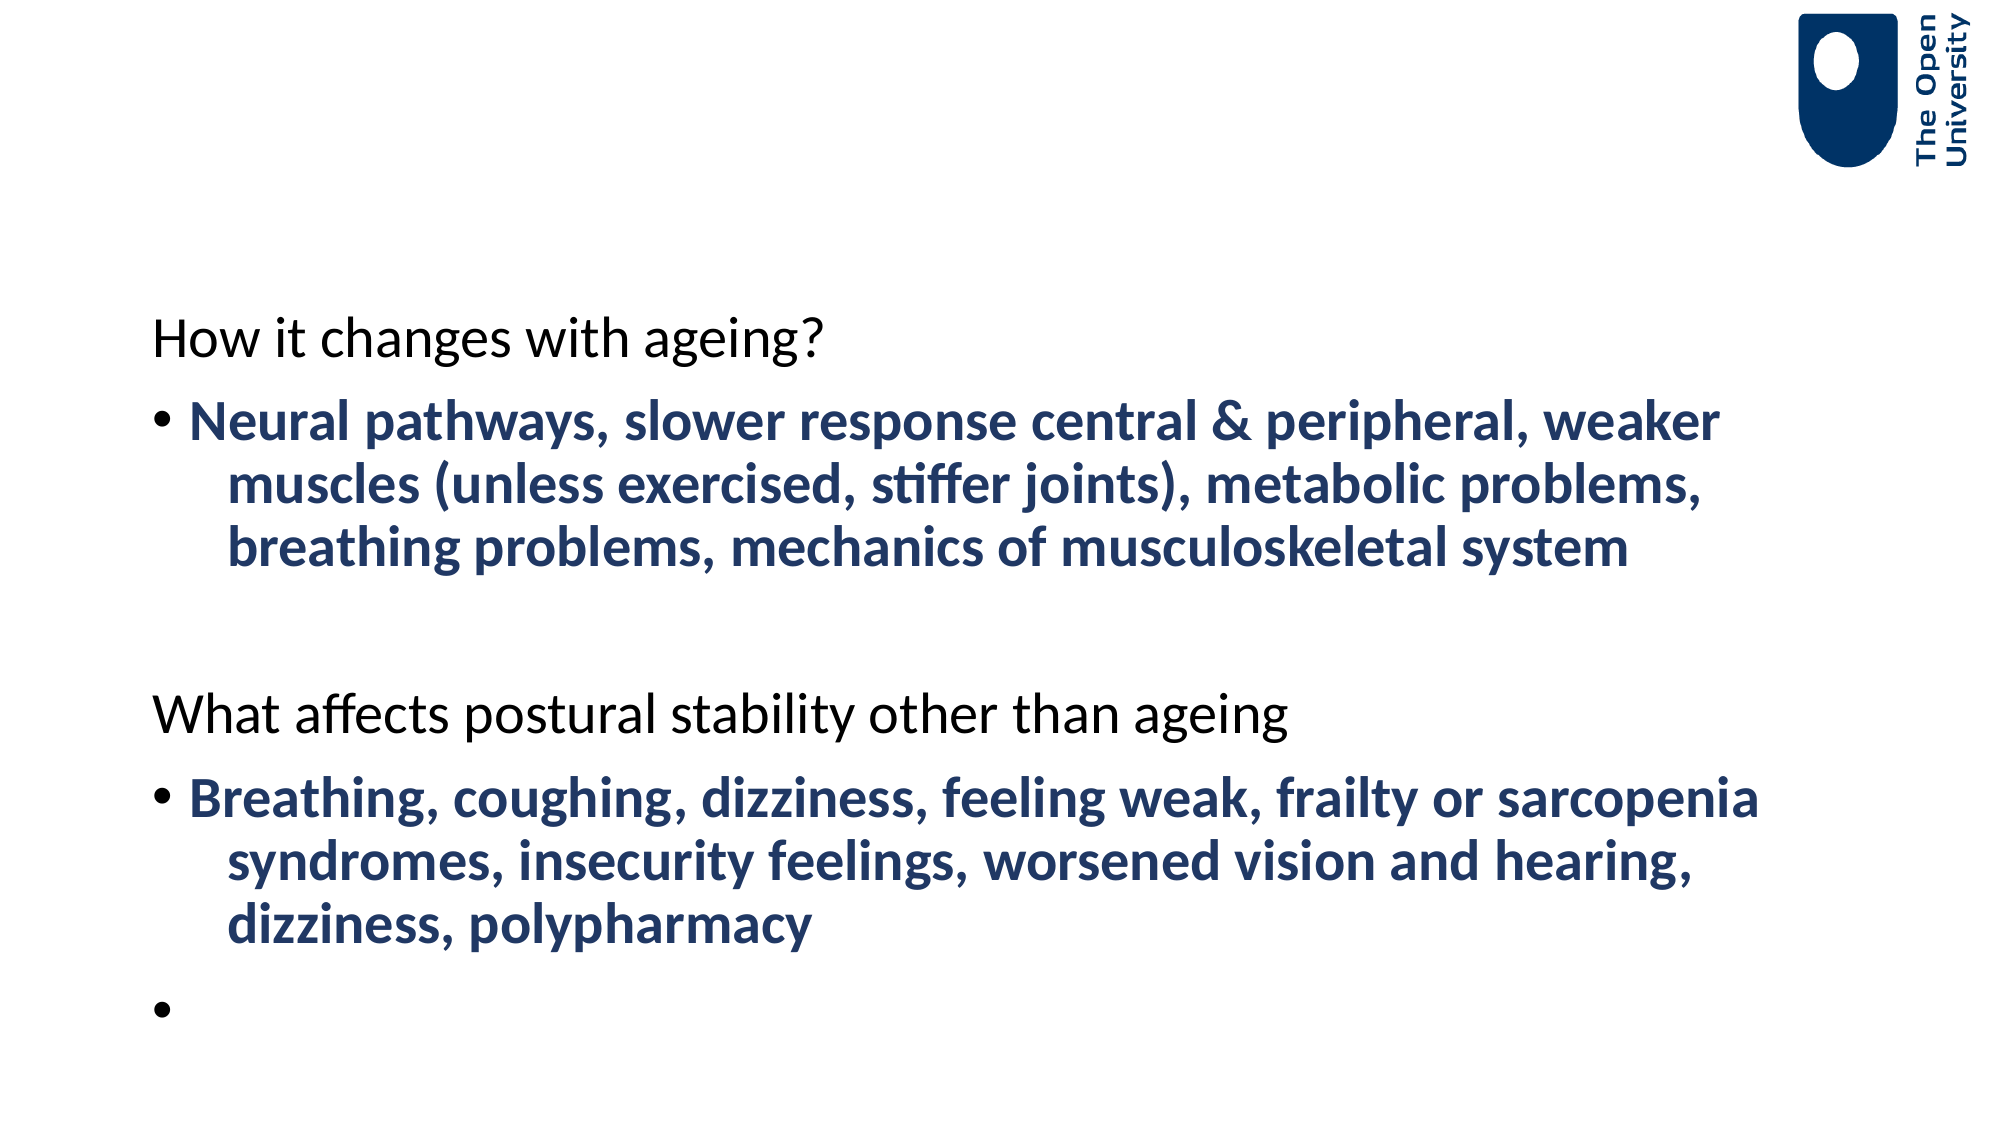

# How it changes with ageing?
Neural pathways, slower response central & peripheral, weaker muscles (unless exercised, stiffer joints), metabolic problems, breathing problems, mechanics of musculoskeletal system
What affects postural stability other than ageing
Breathing, coughing, dizziness, feeling weak, frailty or sarcopenia syndromes, insecurity feelings, worsened vision and hearing, dizziness, polypharmacy